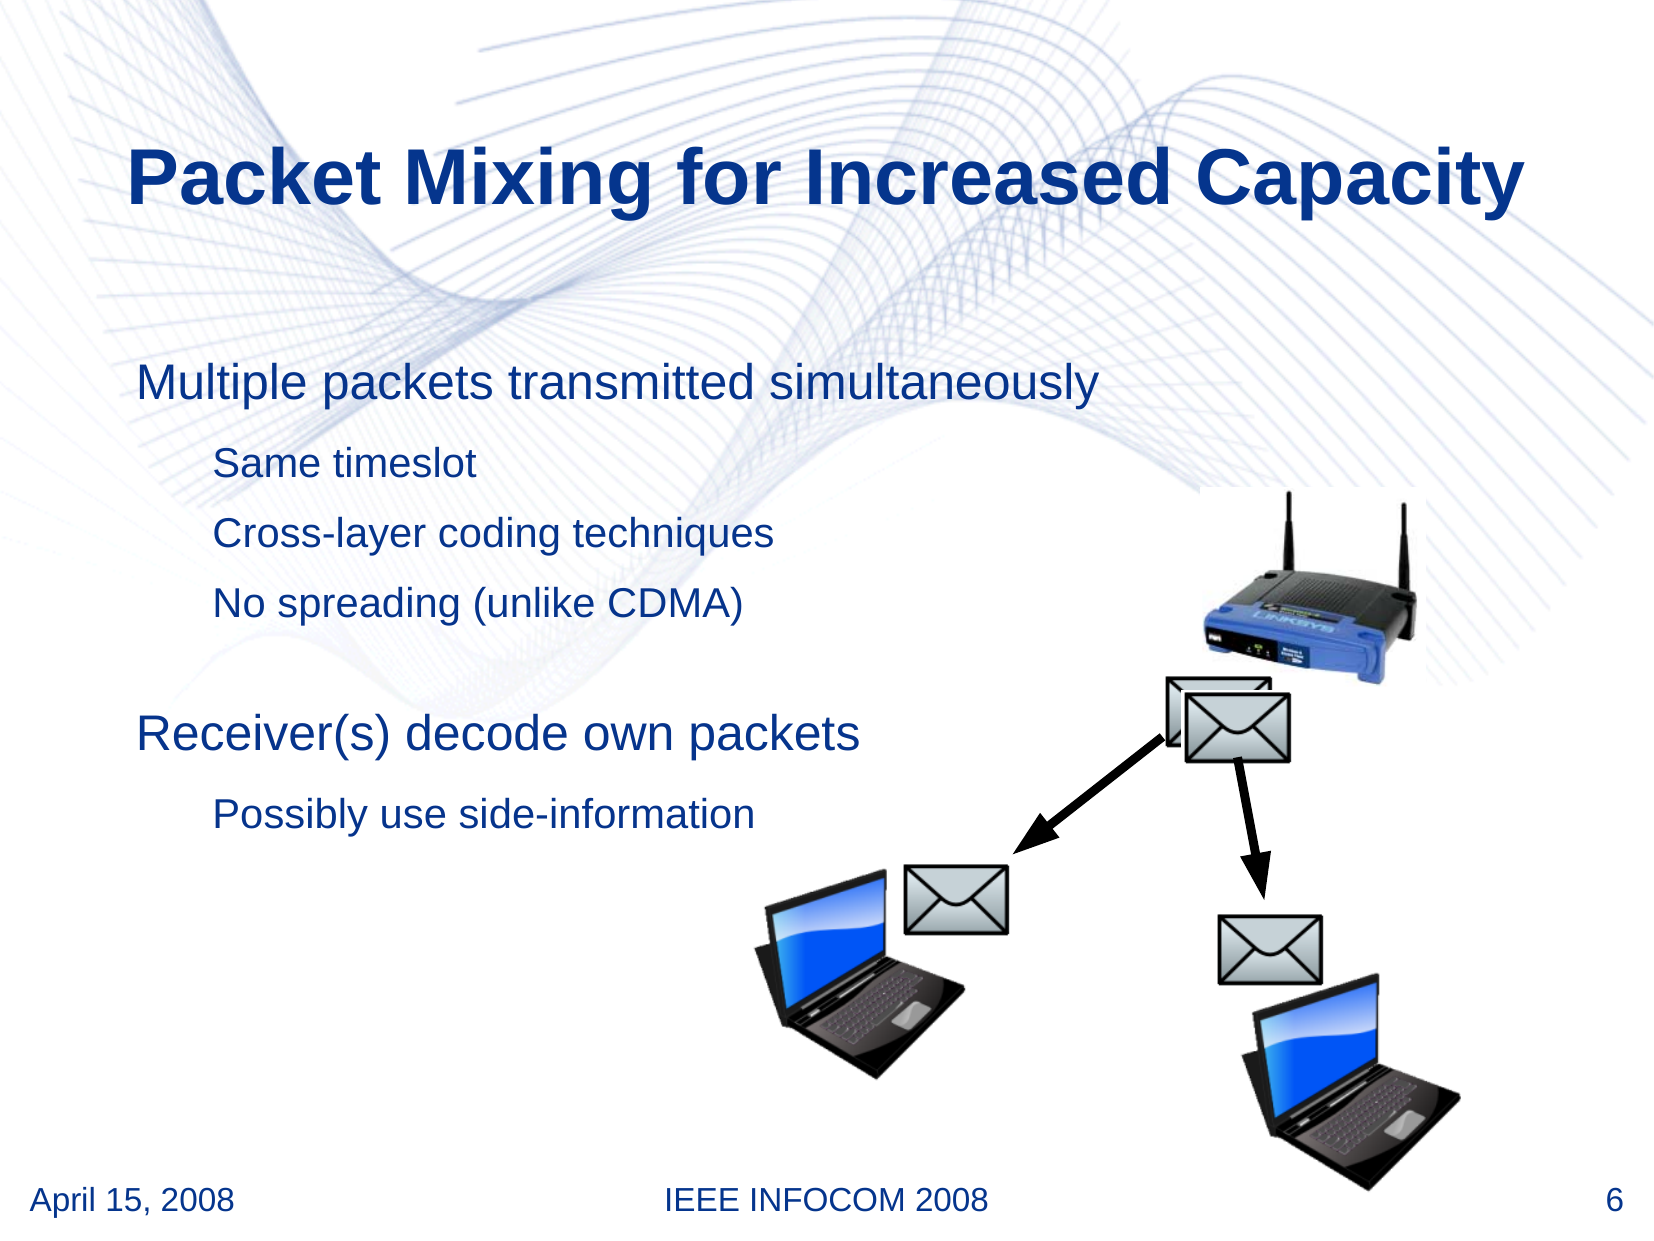

# Packet Mixing for Increased Capacity
Multiple packets transmitted simultaneously
Same timeslot
Cross-layer coding techniques
No spreading (unlike CDMA)
Receiver(s) decode own packets
Possibly use side-information
April 15, 2008
IEEE INFOCOM 2008
6